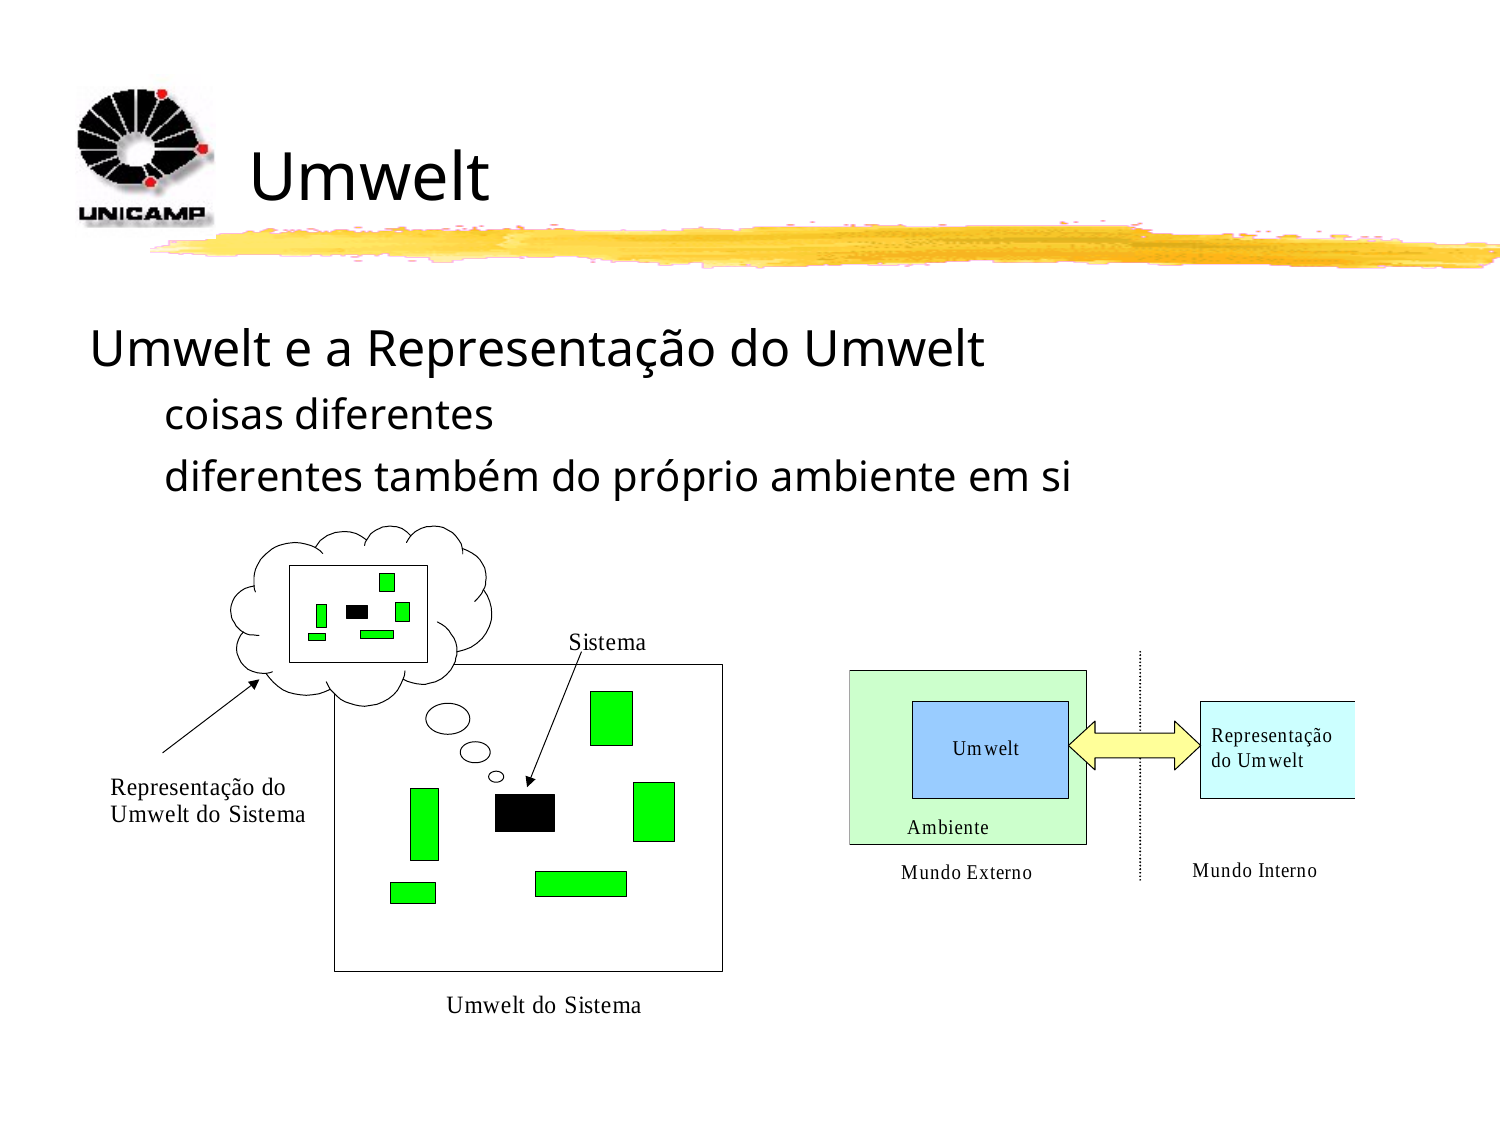

# Umwelt
Umwelt e a Representação do Umwelt
coisas diferentes
diferentes também do próprio ambiente em si